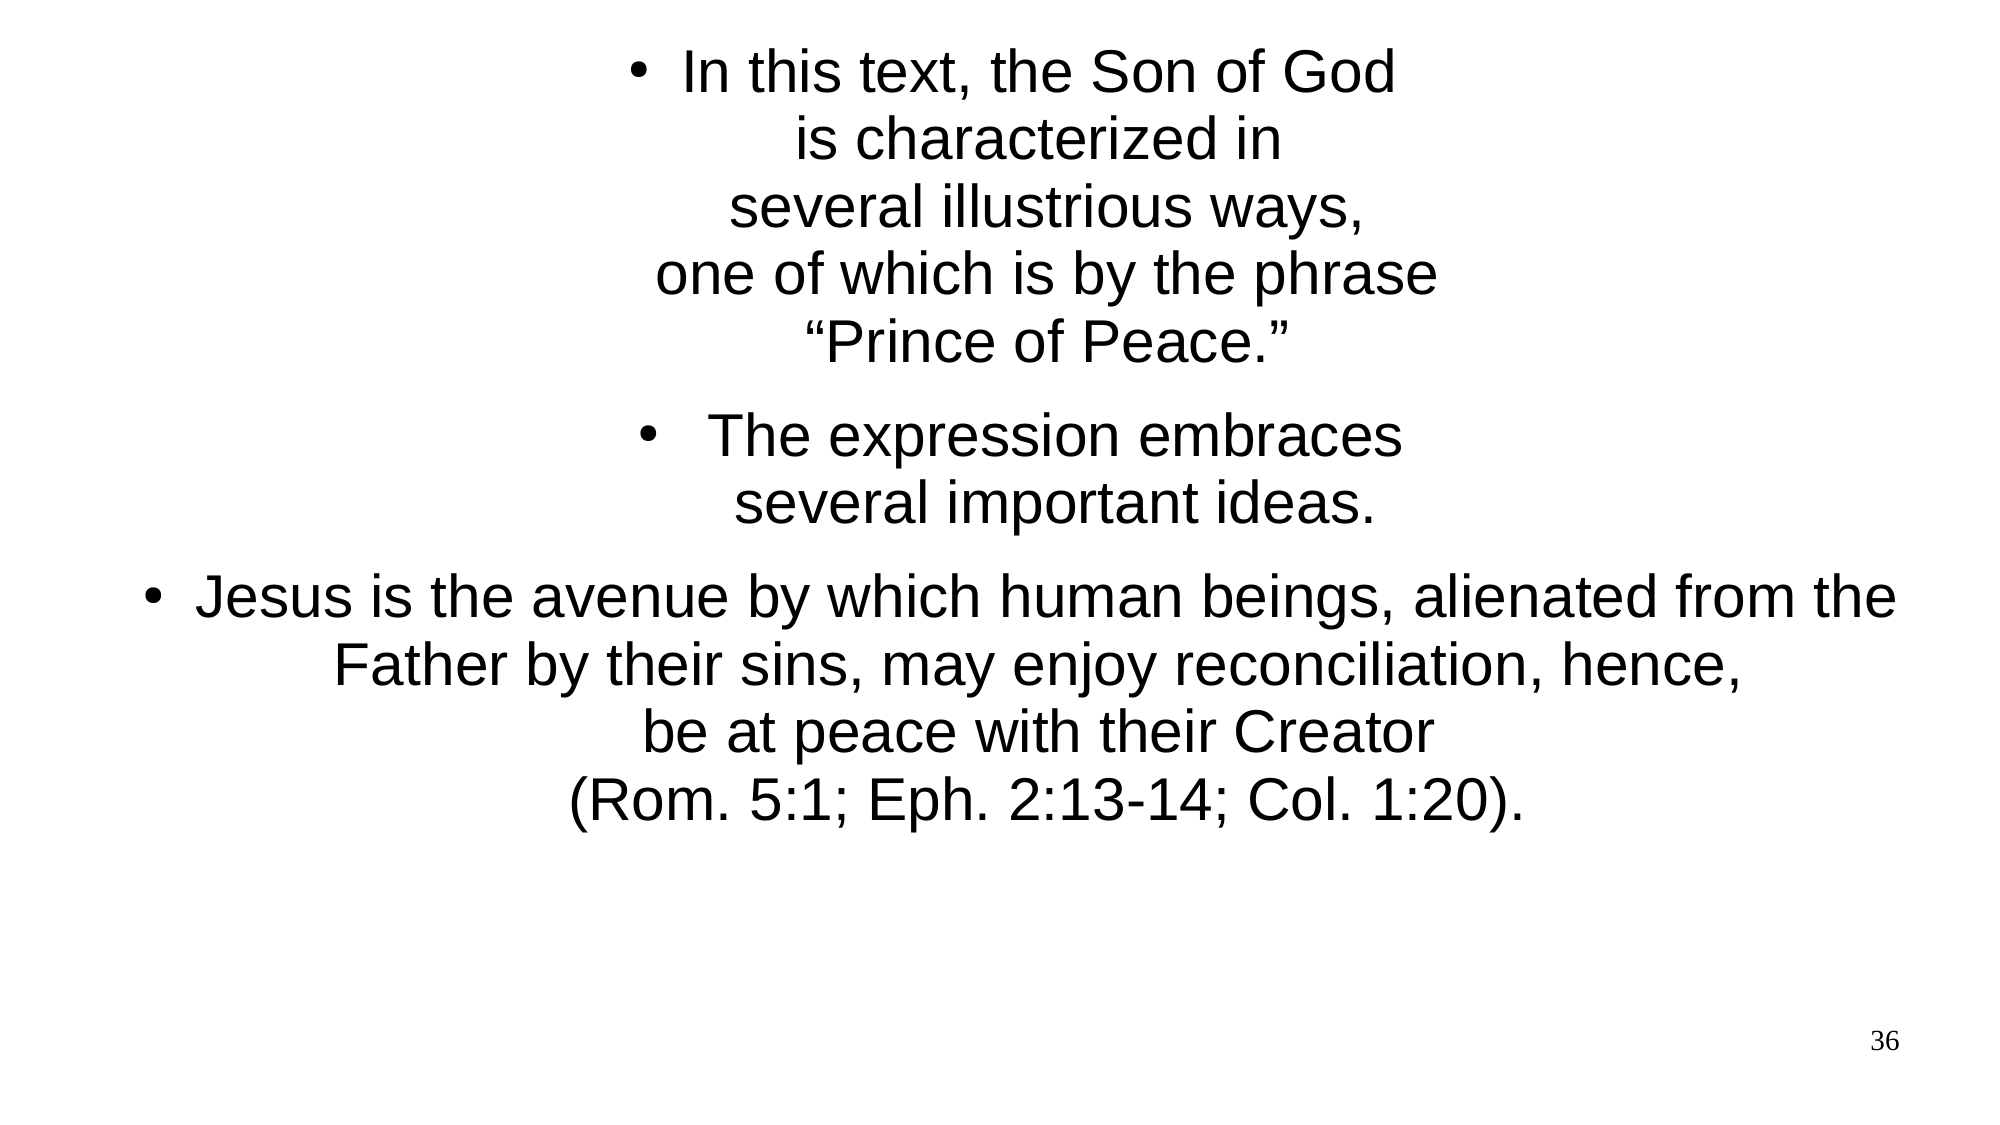

# In this text, the Son of God is characterized in several illustrious ways, one of which is by the phrase “Prince of Peace.”
 The expression embraces
 several important ideas.
Jesus is the avenue by which human beings, alienated from the Father by their sins, may enjoy reconciliation, hence,
be at peace with their Creator
(Rom. 5:1; Eph. 2:13-14; Col. 1:20).
36